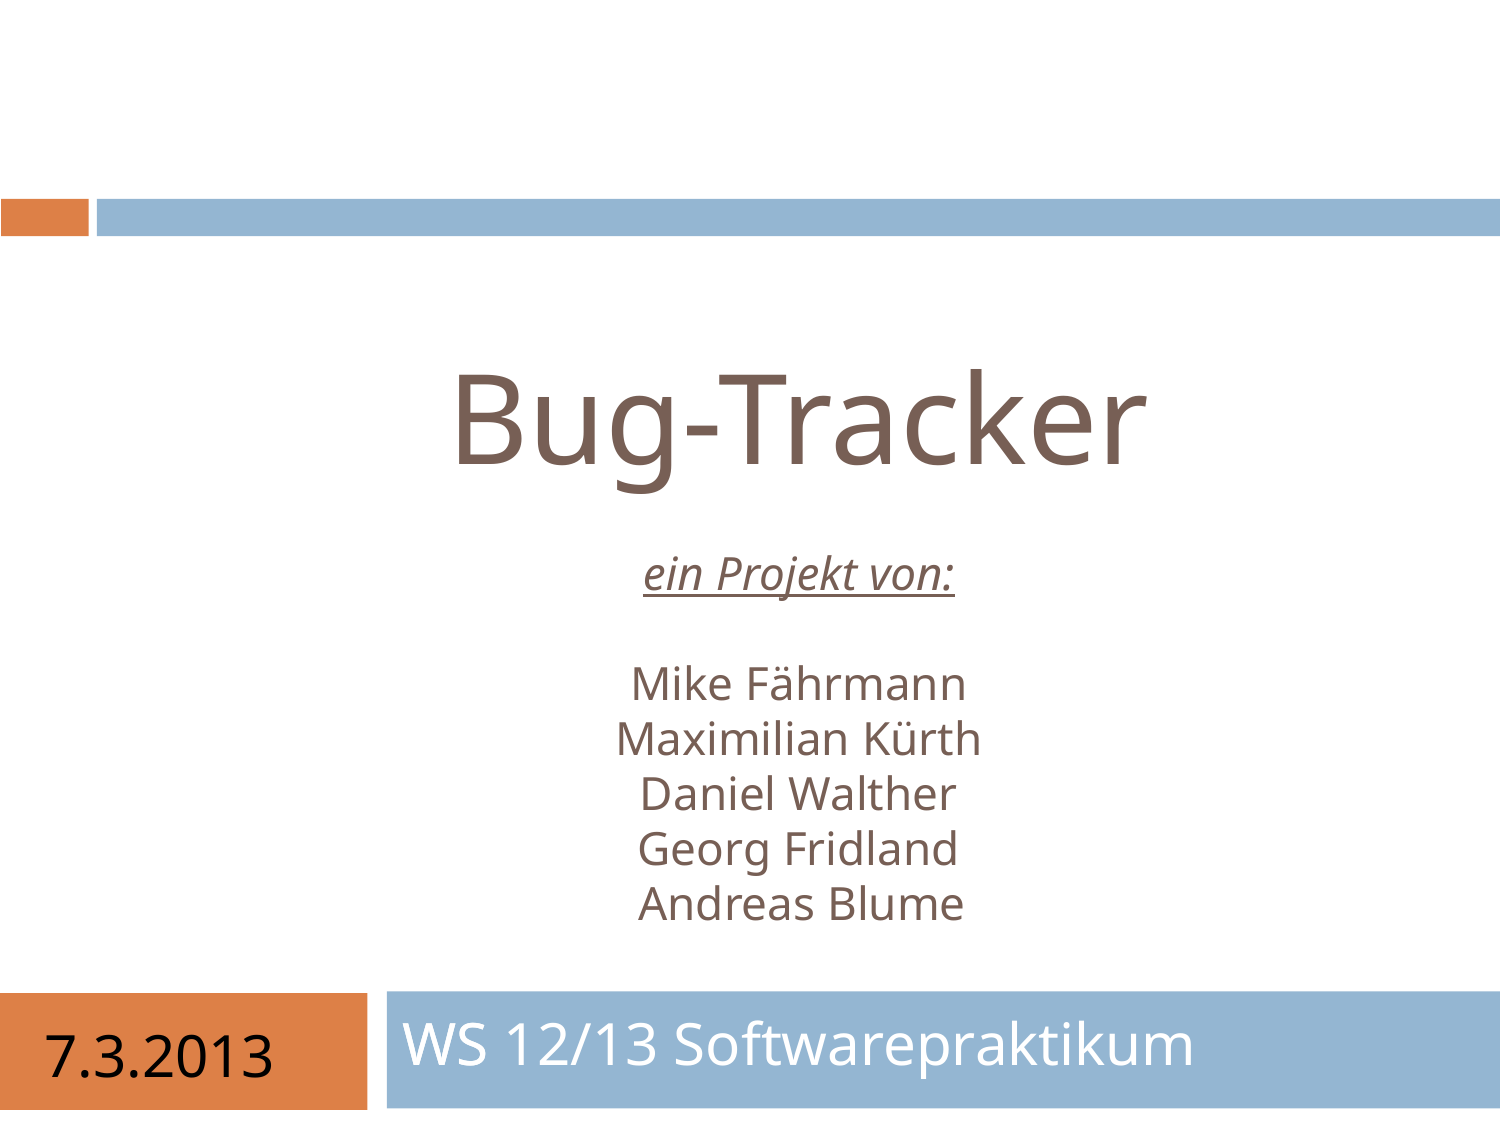

# Bug-Tracker ein Projekt von: Mike Fährmann Maximilian Kürth Daniel Walther Georg Fridland Andreas Blume
WS 12/13 Softwarepraktikum
WS
7.3.2013